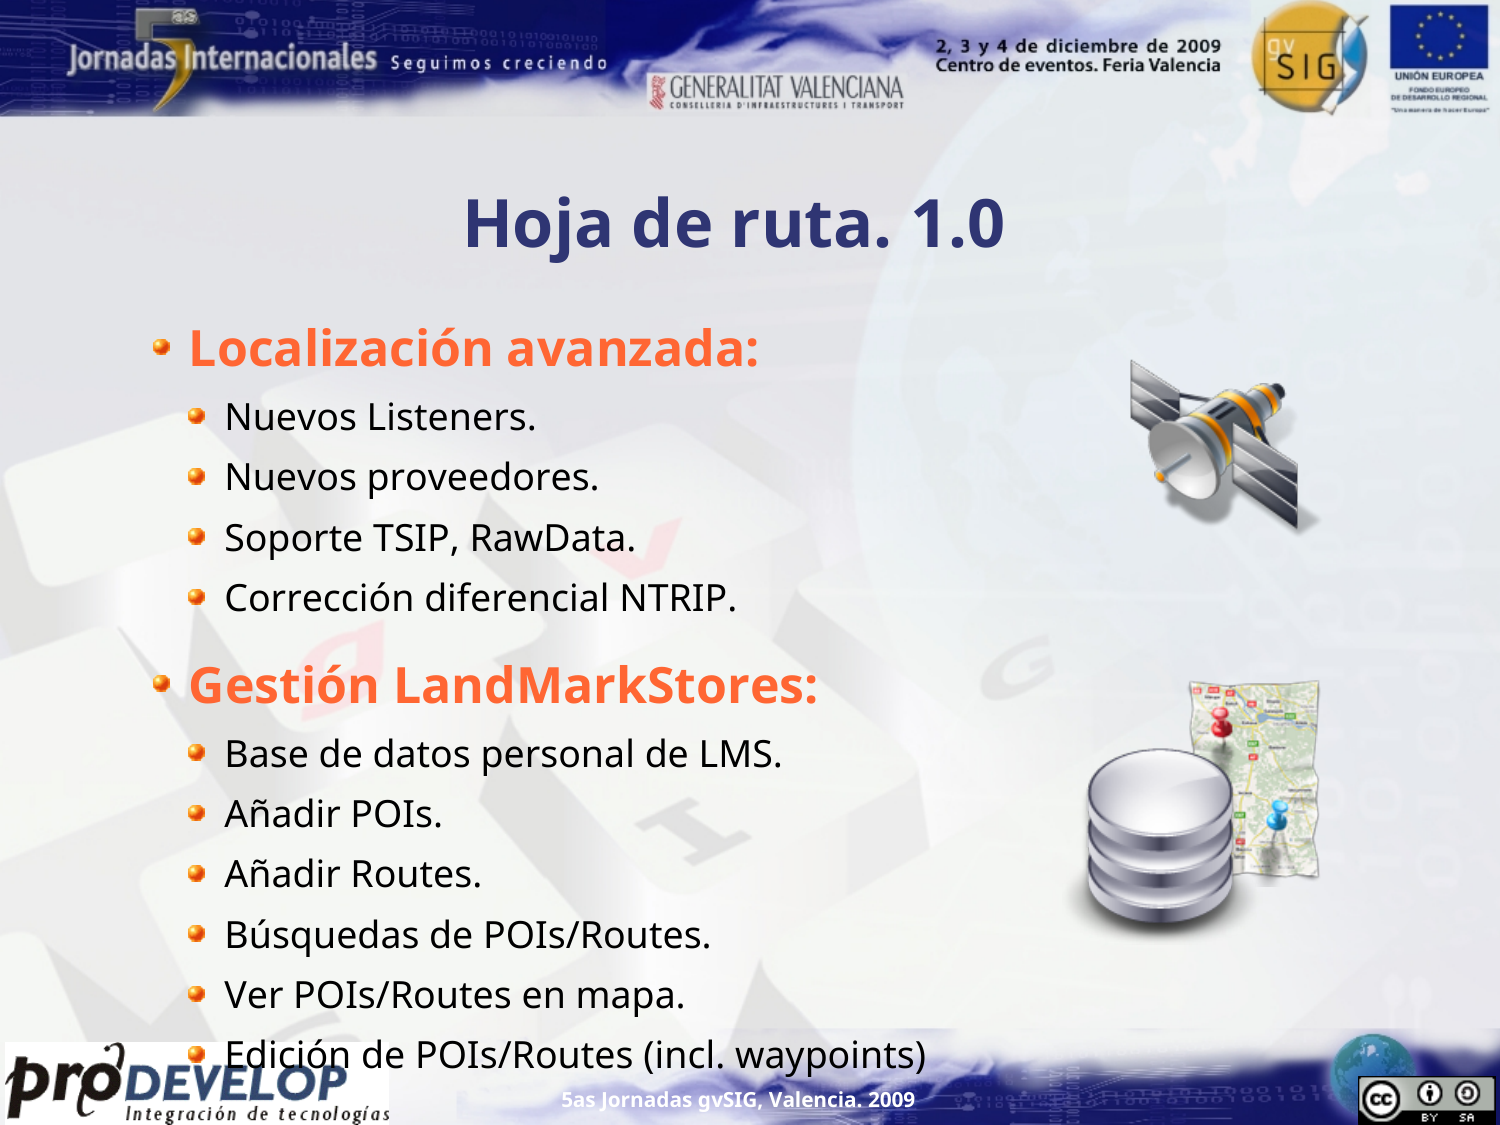

# Hoja de ruta. 1.0
Localización avanzada:
Nuevos Listeners.
Nuevos proveedores.
Soporte TSIP, RawData.
Corrección diferencial NTRIP.
Gestión LandMarkStores:
Base de datos personal de LMS.
Añadir POIs.
Añadir Routes.
Búsquedas de POIs/Routes.
Ver POIs/Routes en mapa.
Edición de POIs/Routes (incl. waypoints)
25/10/2006
15
Plan Difusión Interna gvSIG v. 2.0